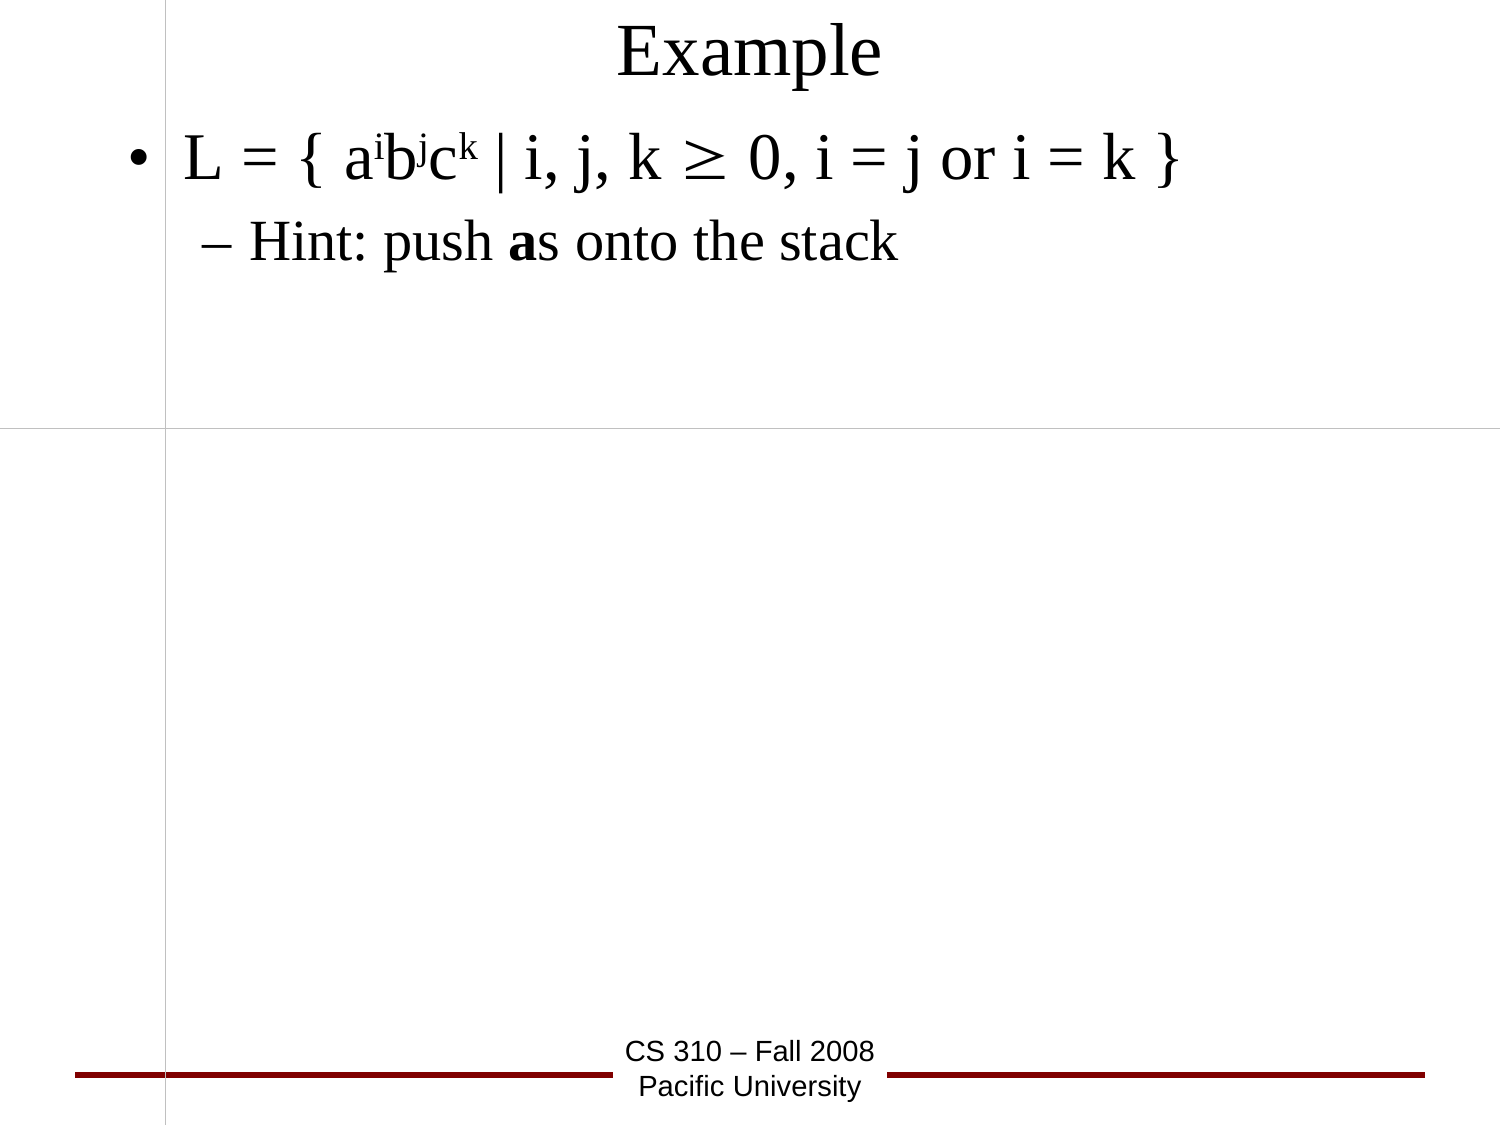

# Example
L = { aibjck | i, j, k  0, i = j or i = k }
Hint: push as onto the stack